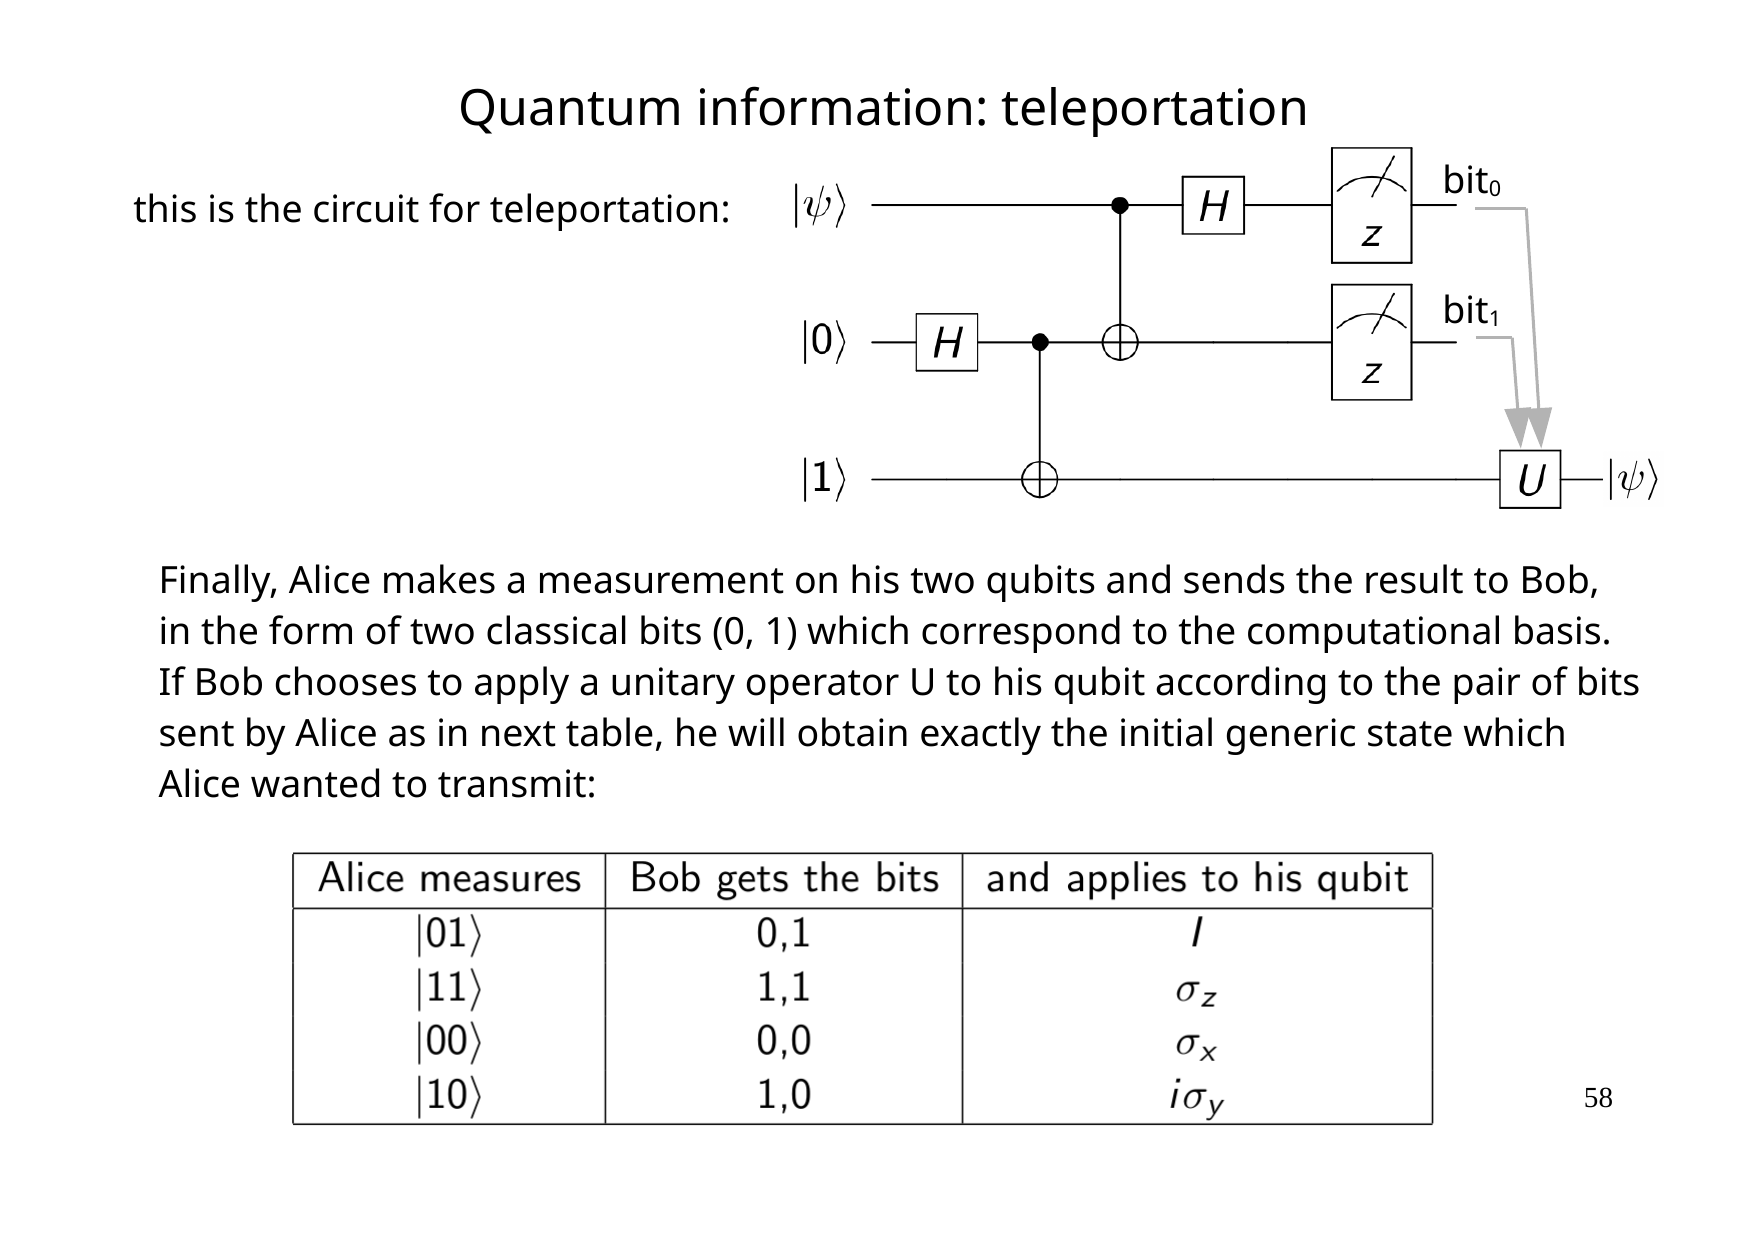

Quantum information: teleportation
bit0
this is the circuit for teleportation:
bit1
Finally, Alice makes a measurement on his two qubits and sends the result to Bob,
in the form of two classical bits (0, 1) which correspond to the computational basis.
If Bob chooses to apply a unitary operator U to his qubit according to the pair of bits
sent by Alice as in next table, he will obtain exactly the initial generic state which
Alice wanted to transmit:
58